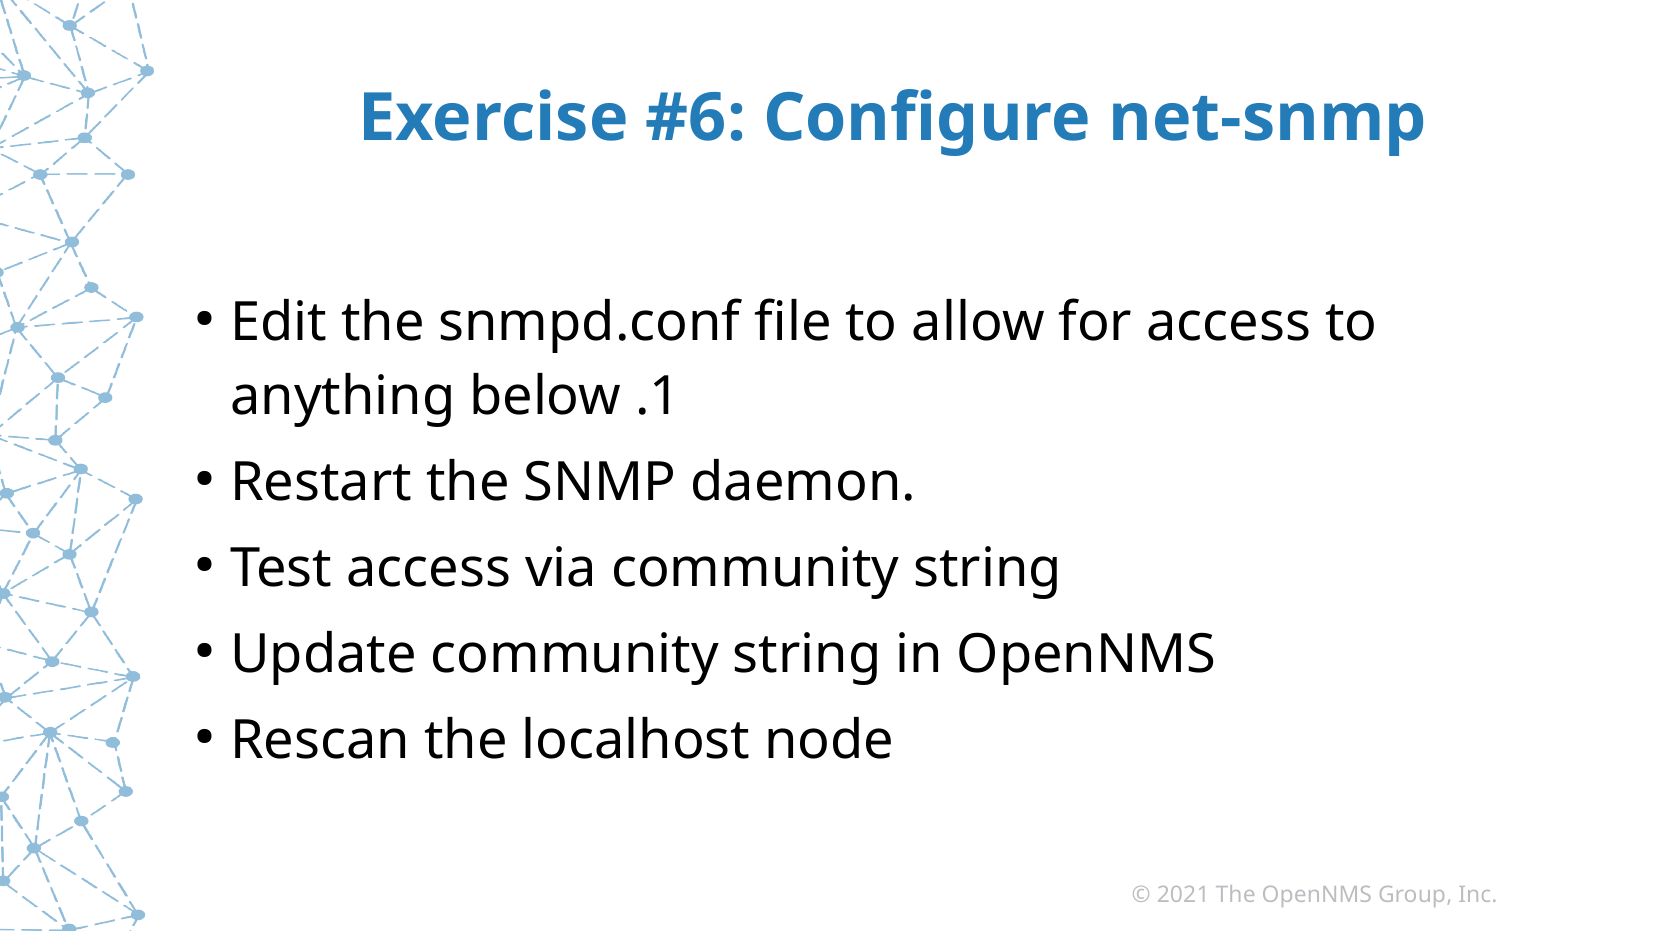

# Exercise #6: Configure net-snmp
Edit the snmpd.conf file to allow for access to anything below .1
Restart the SNMP daemon.
Test access via community string
Update community string in OpenNMS
Rescan the localhost node